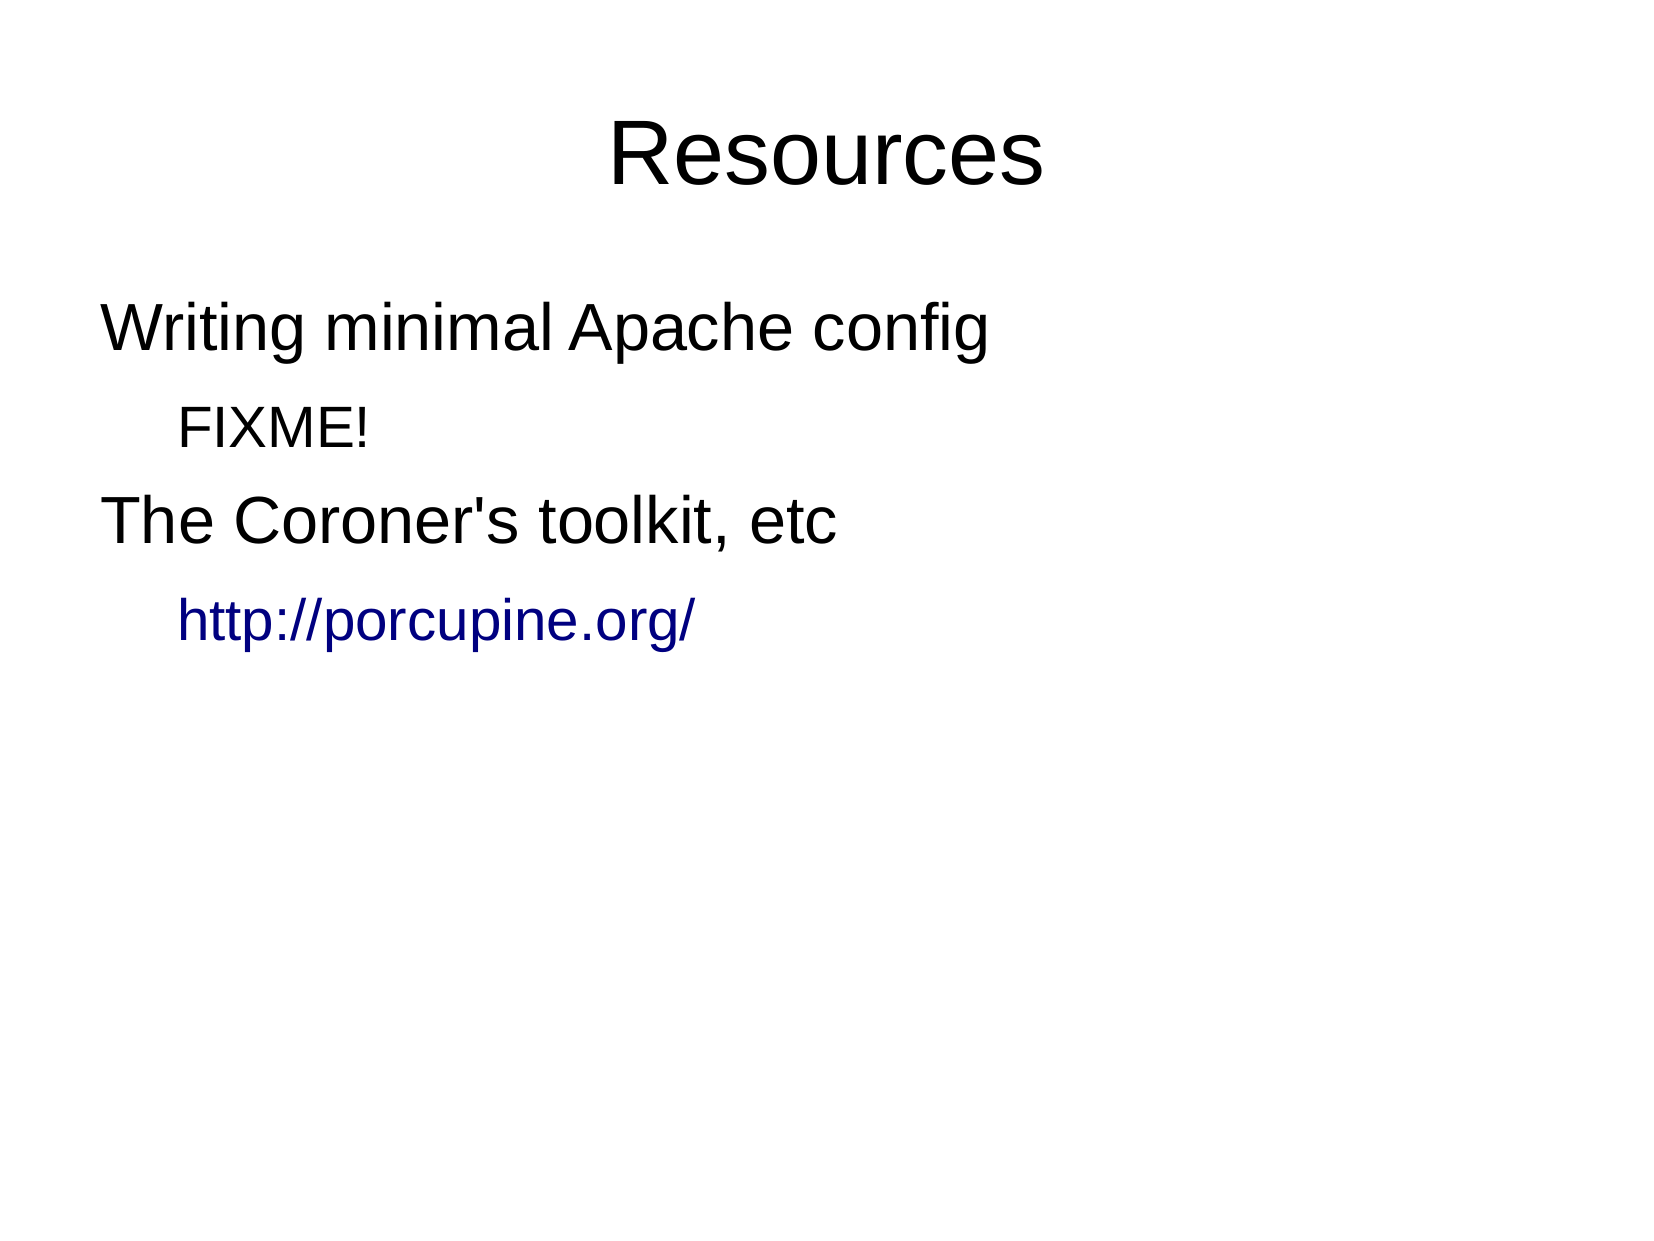

# Resources
Writing minimal Apache config
FIXME!
The Coroner's toolkit, etc
http://porcupine.org/